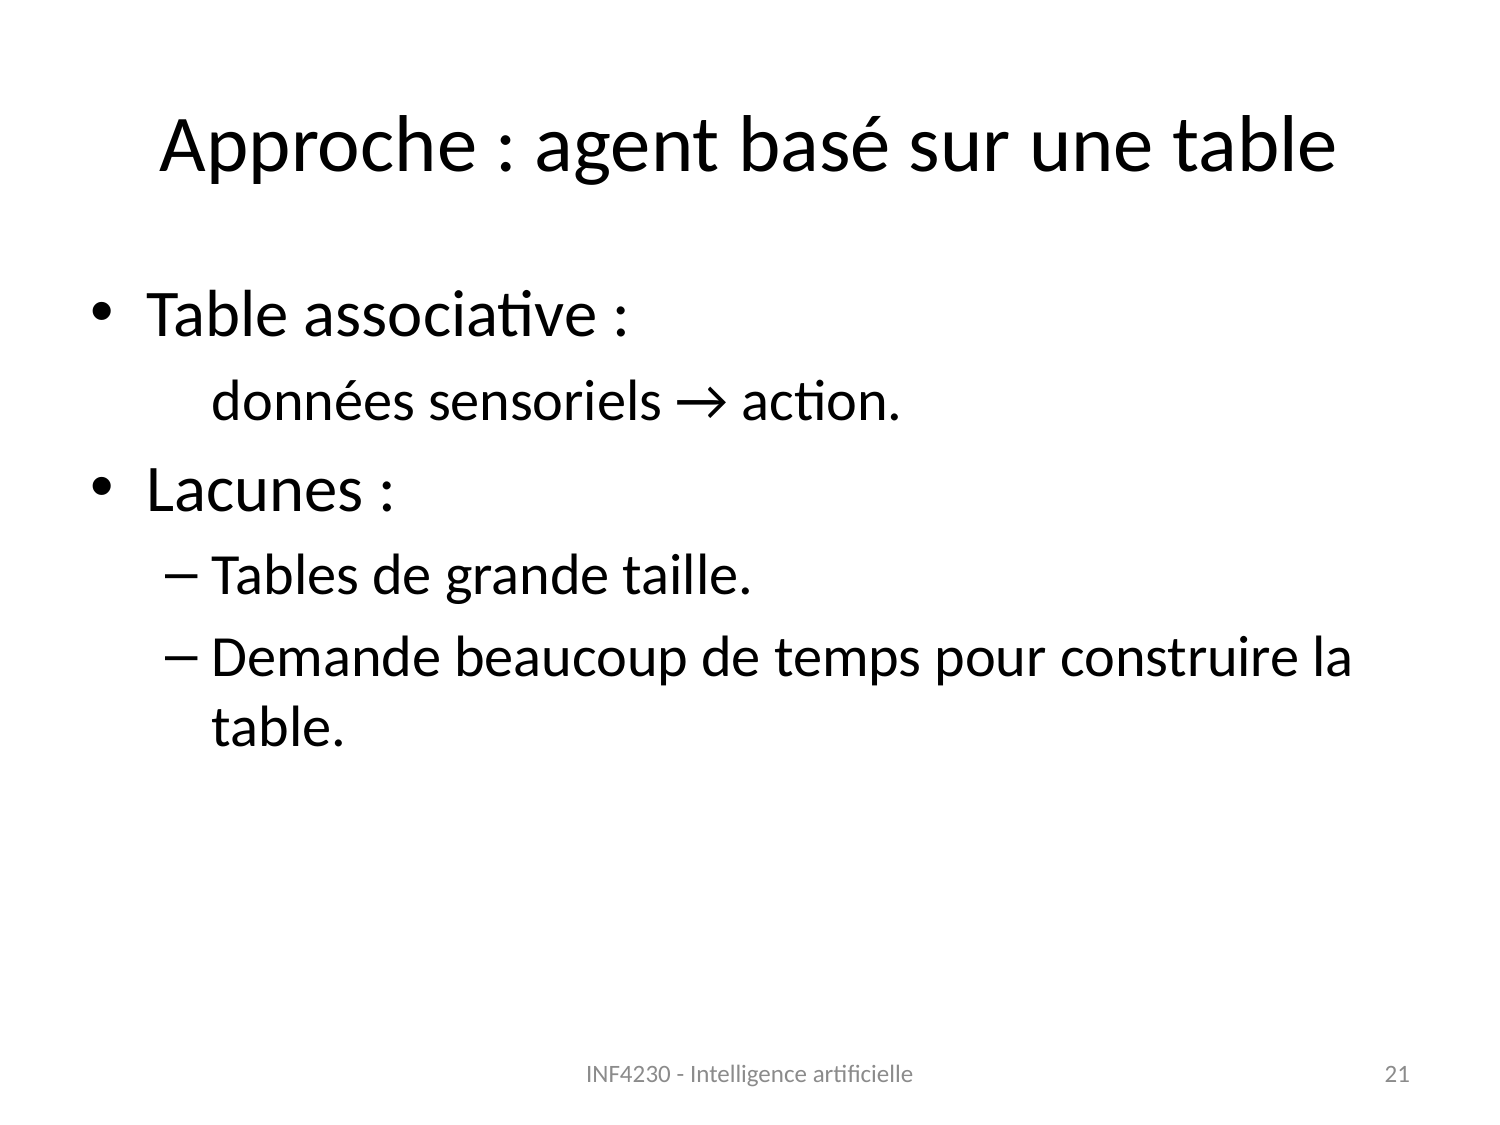

# Approche : agent basé sur une table
Table associative :
	données sensoriels → action.
Lacunes :
Tables de grande taille.
Demande beaucoup de temps pour construire la table.
INF4230 - Intelligence artificielle